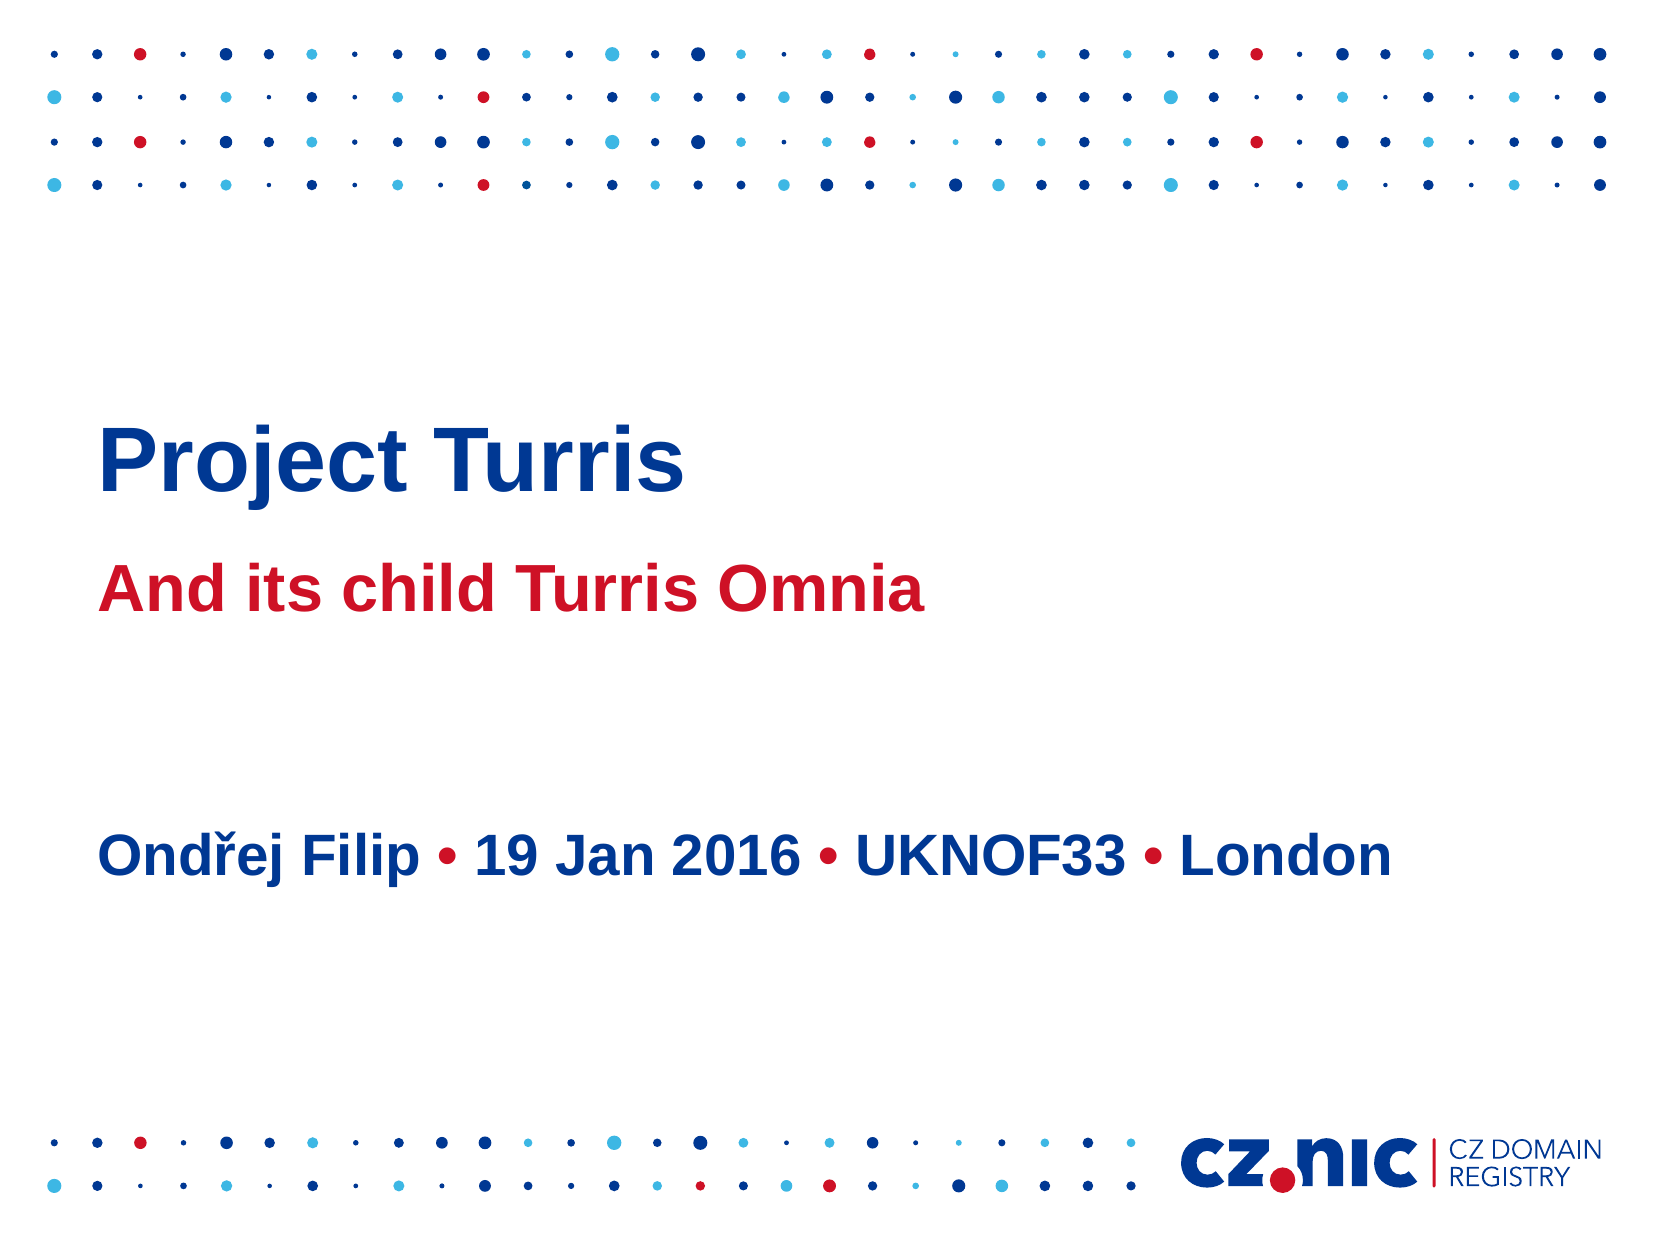

Project Turris
And its child Turris Omnia
Ondřej Filip • 19 Jan 2016 • UKNOF33 • London